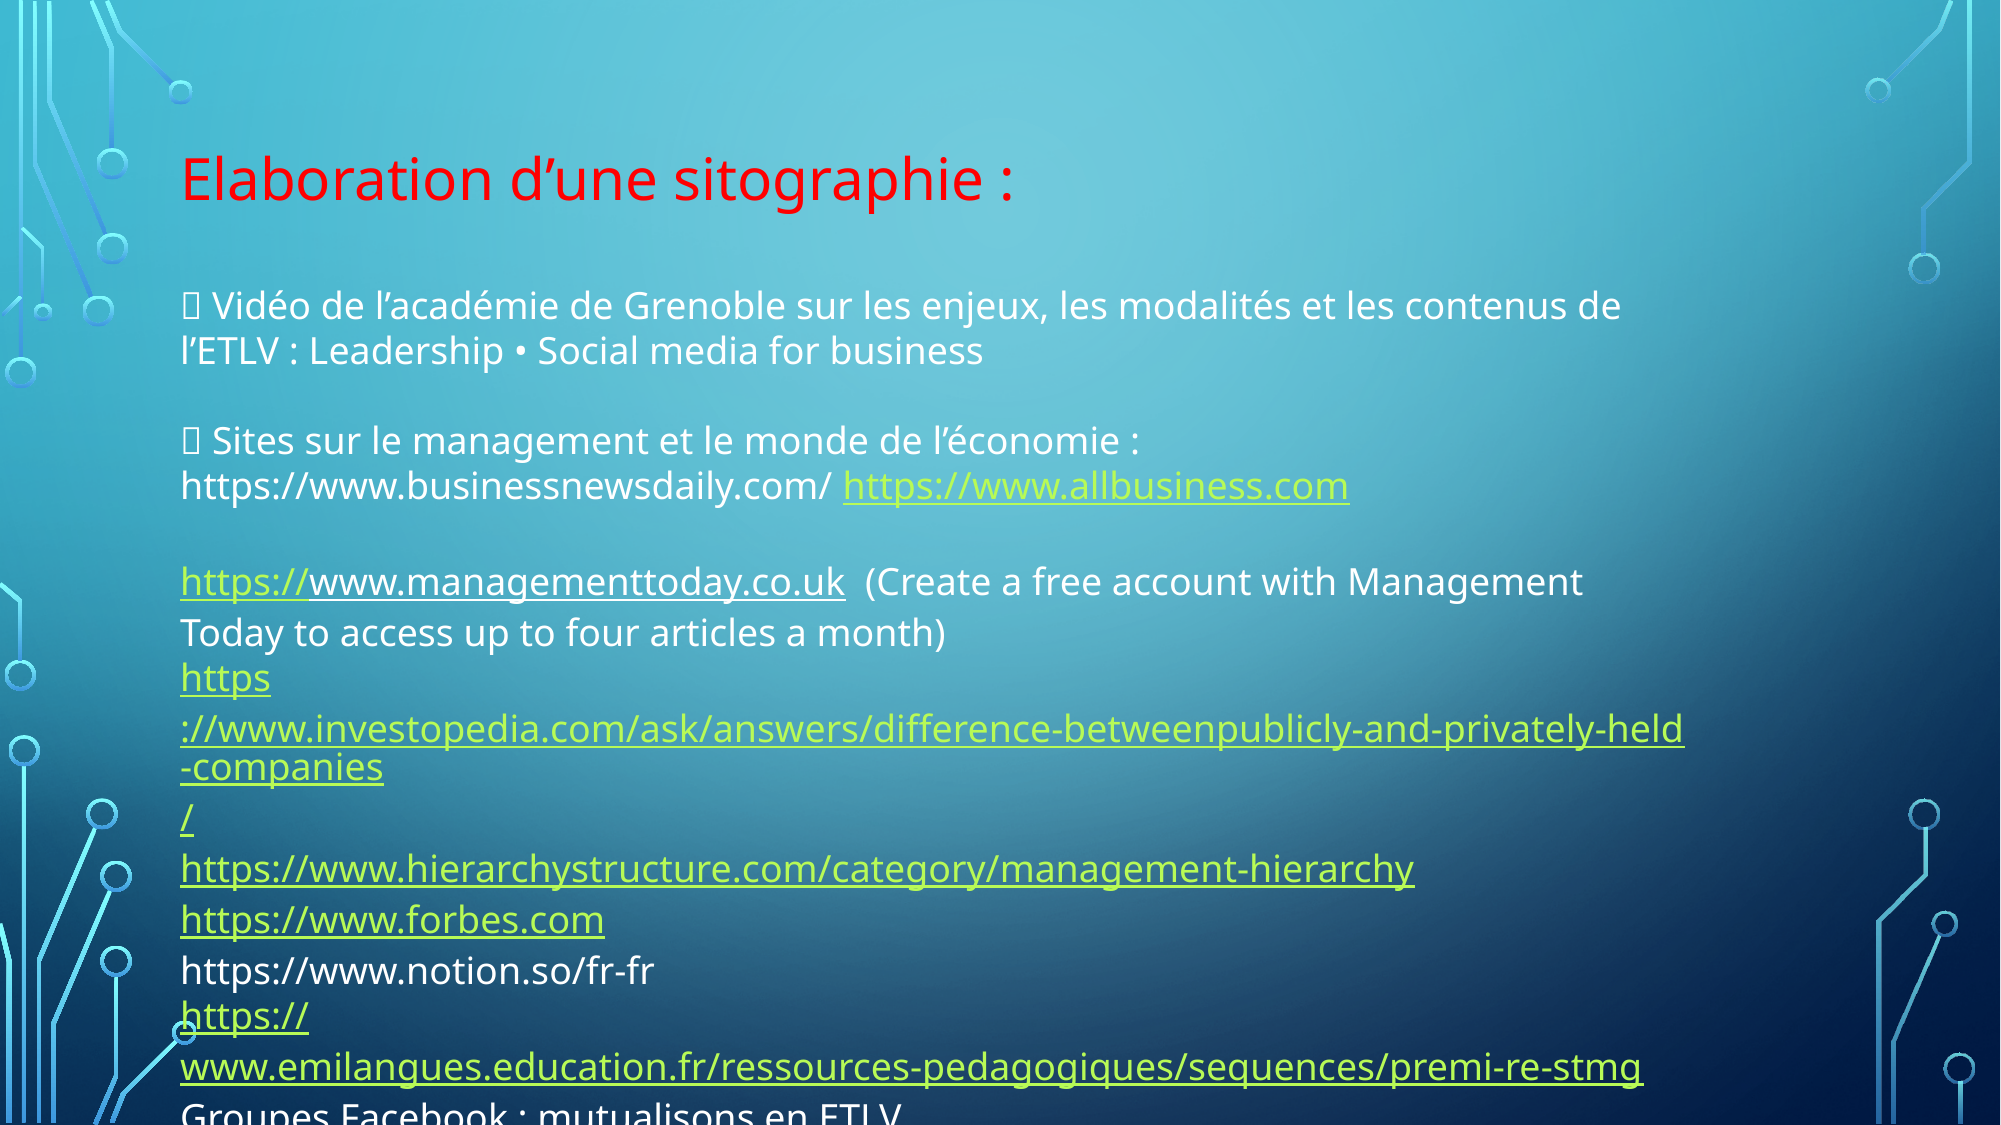

Elaboration d’une sitographie :
 Vidéo de l’académie de Grenoble sur les enjeux, les modalités et les contenus de l’ETLV : Leadership • Social media for business
 Sites sur le management et le monde de l’économie :
https://www.businessnewsdaily.com/ https://www.allbusiness.com
https://www.managementtoday.co.uk (Create a free account with Management Today to access up to four articles a month)
https://www.investopedia.com/ask/answers/difference-betweenpublicly-and-privately-held-companies/
https://www.hierarchystructure.com/category/management-hierarchy
https://www.forbes.com
https://www.notion.so/fr-fr
https://www.emilangues.education.fr/ressources-pedagogiques/sequences/premi-re-stmg
Groupes Facebook : mutualisons en ETLV